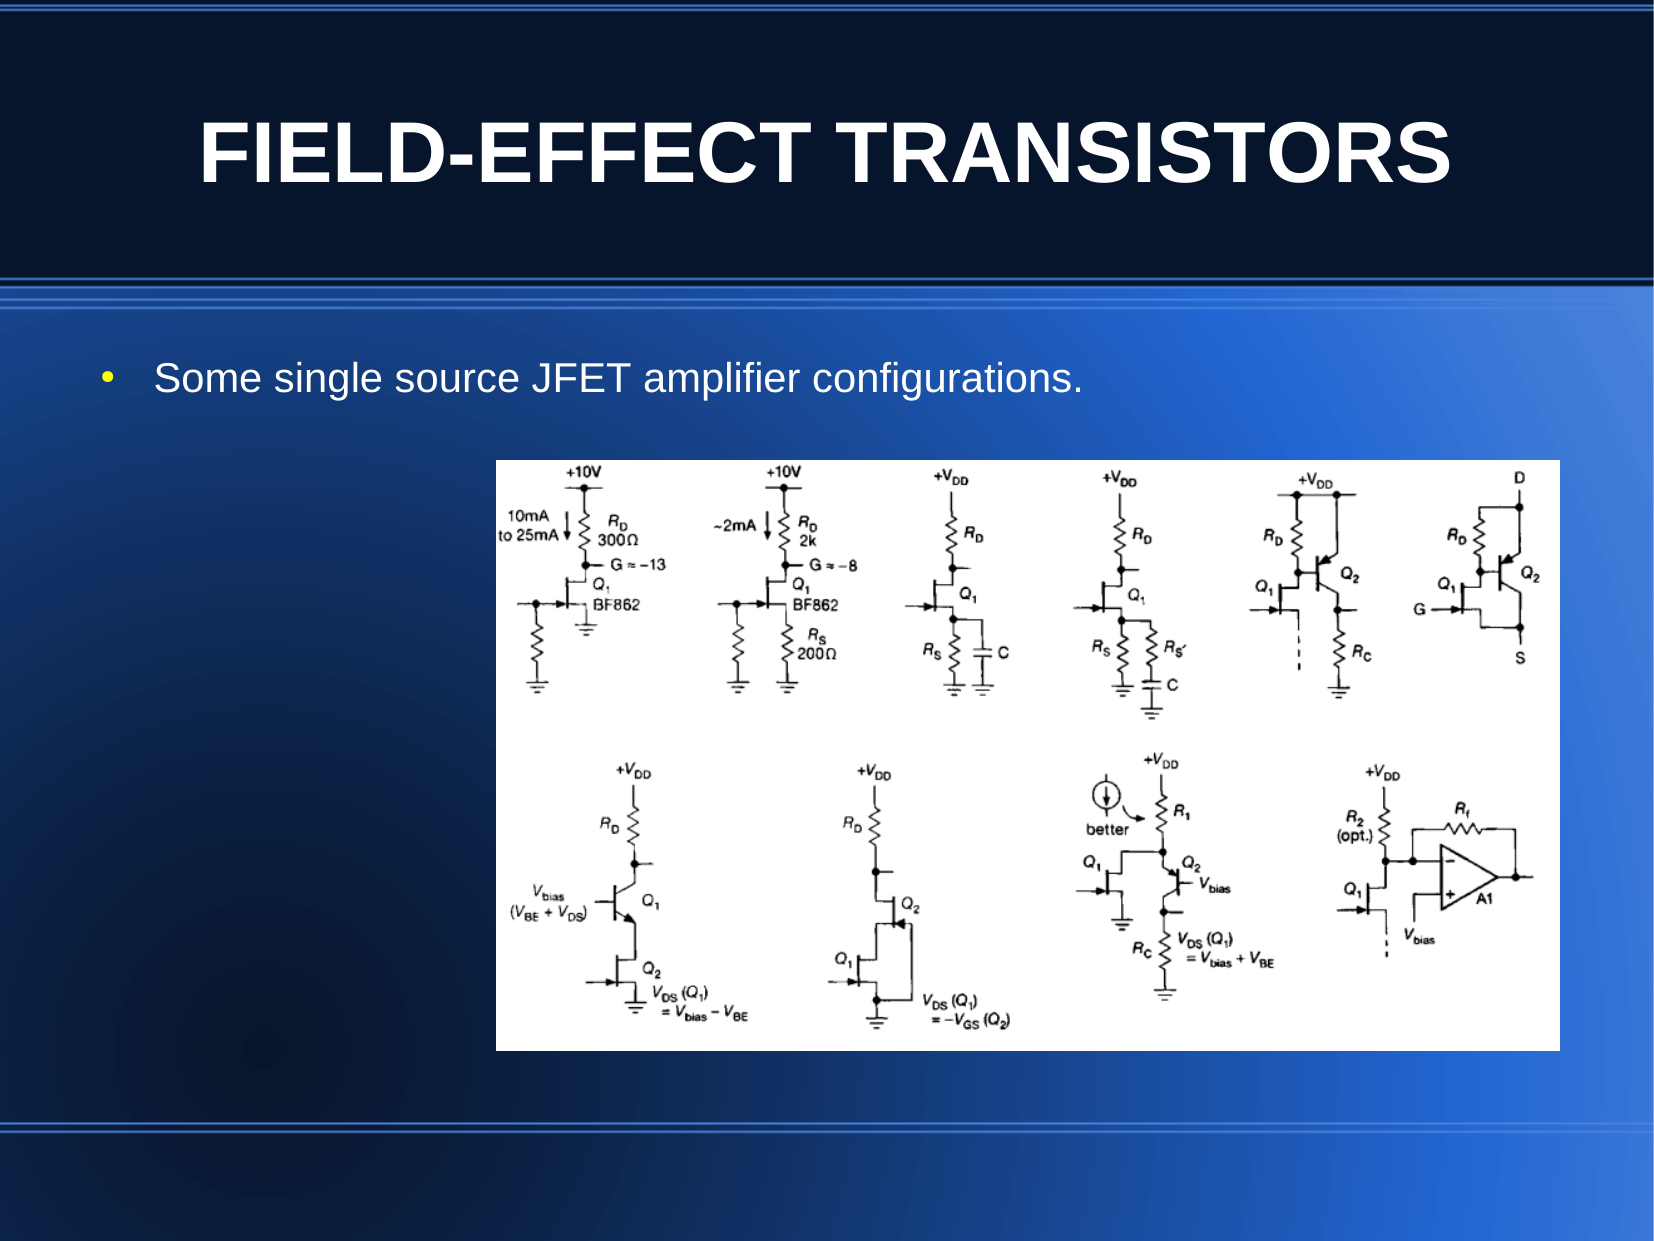

# FIELD-EFFECT TRANSISTORS
Some single source JFET amplifier configurations.